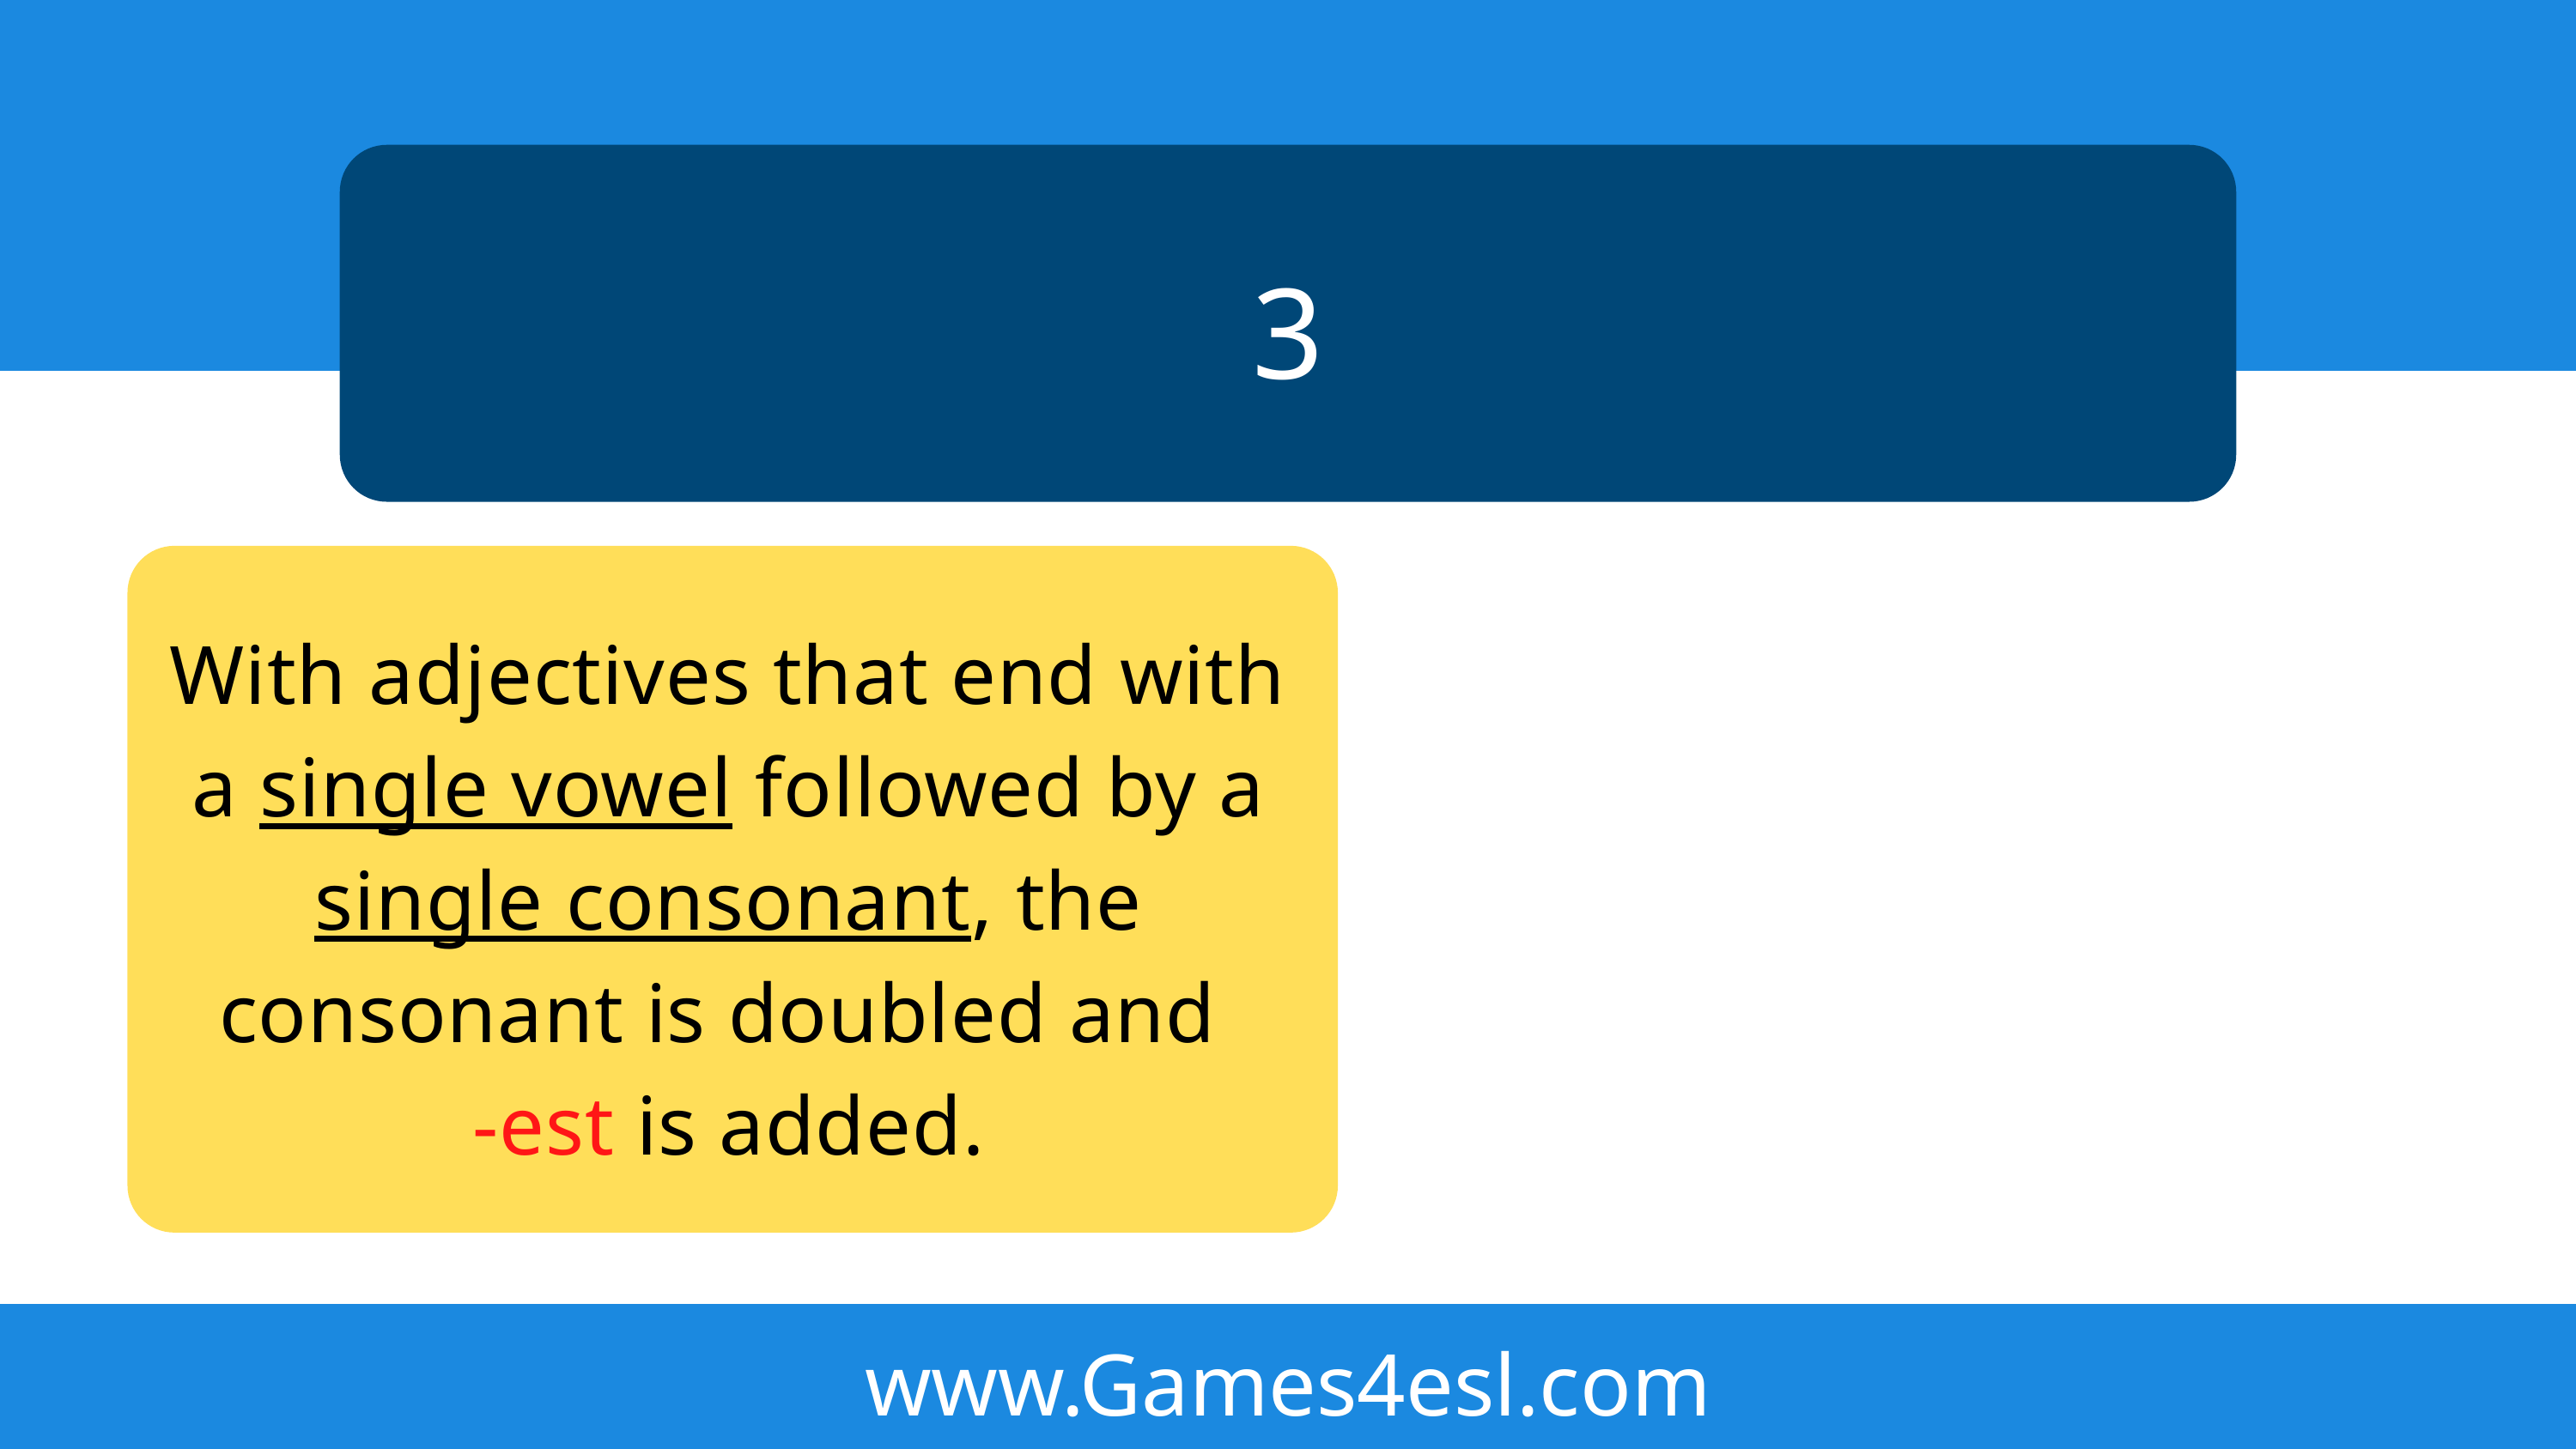

3
With adjectives that end with a single vowel followed by a single consonant, the consonant is doubled and
-est is added.
www.Games4esl.com